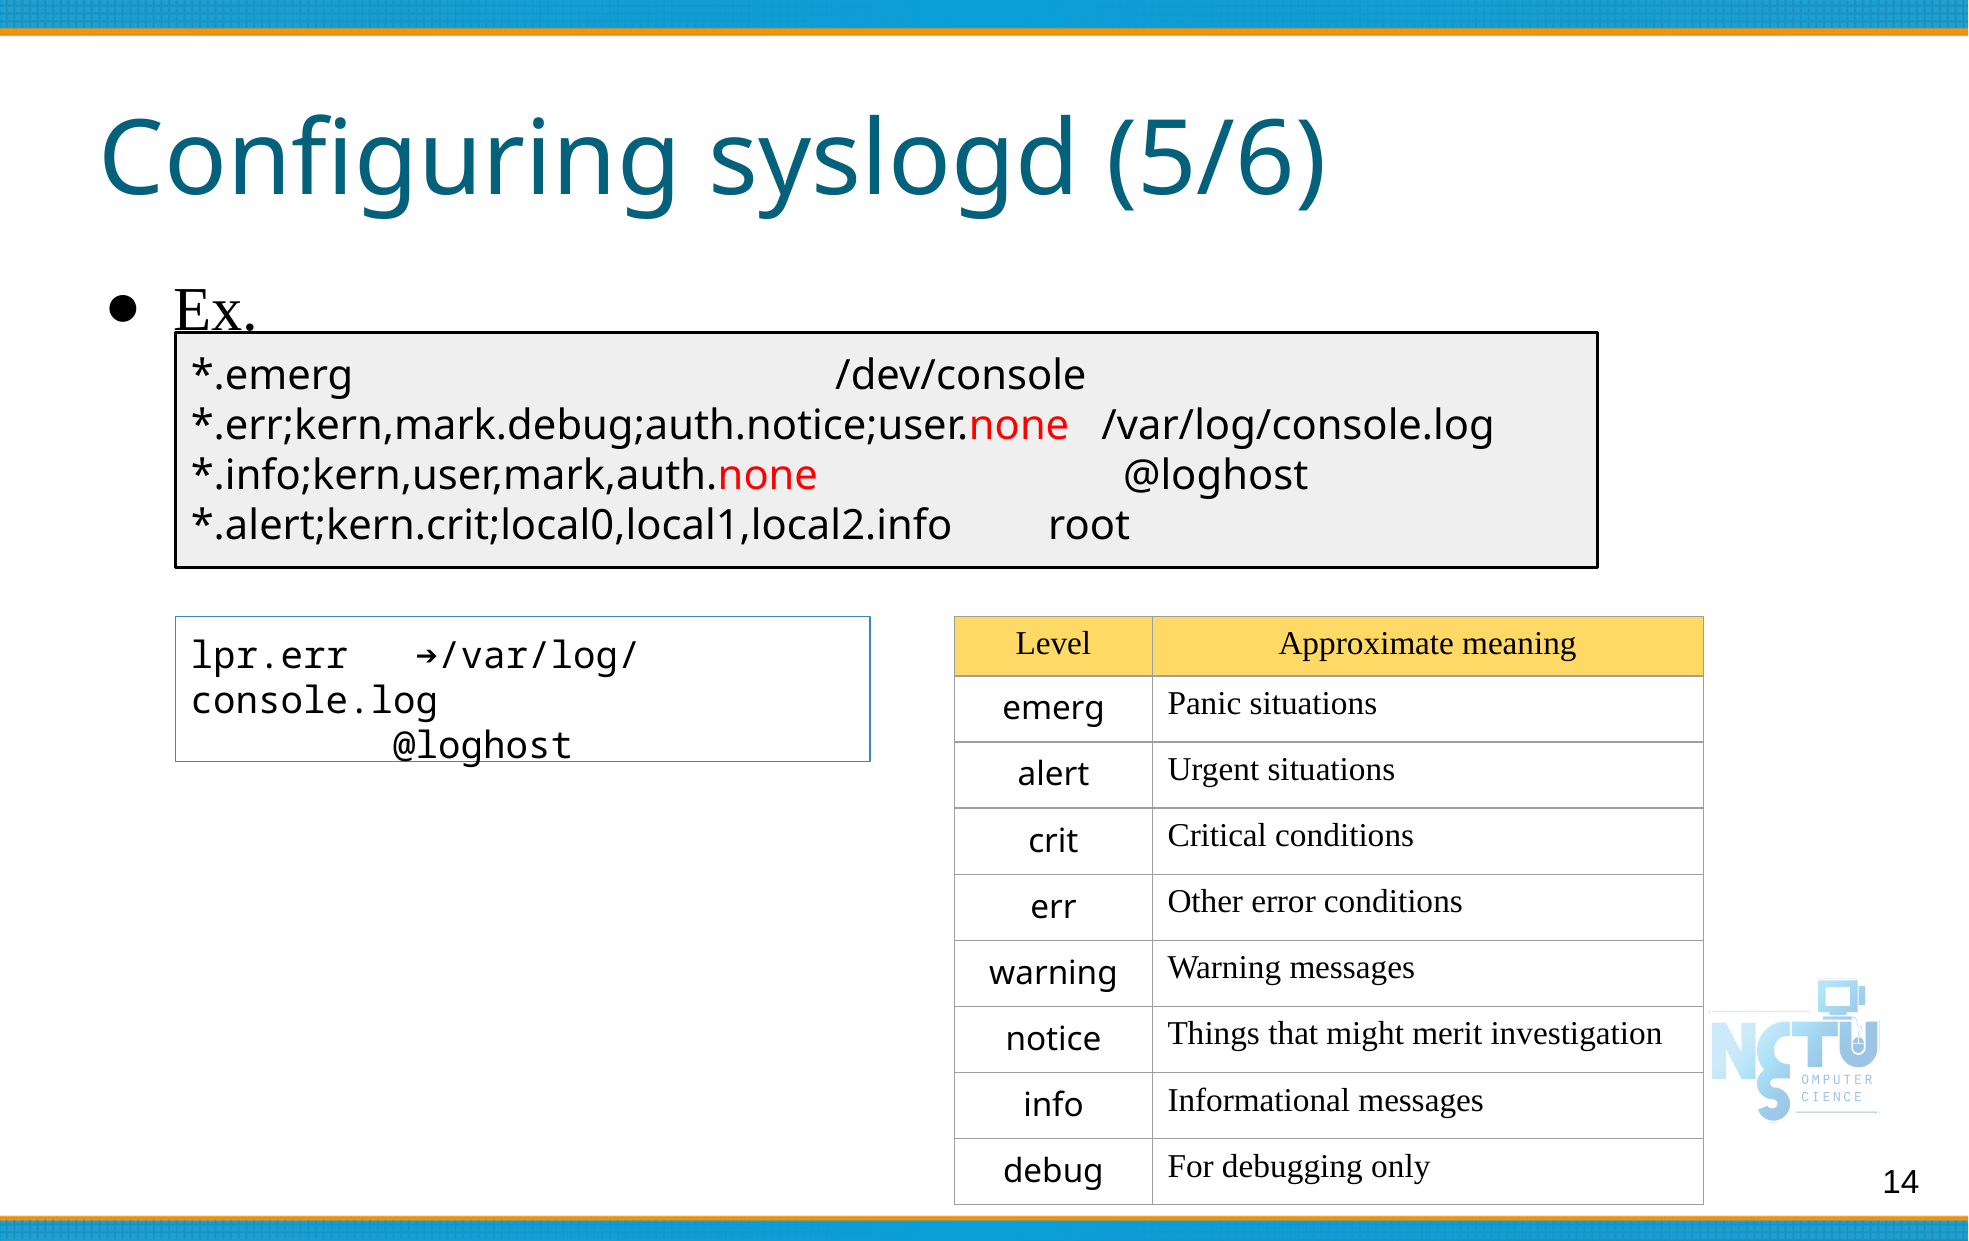

# Configuring syslogd (5/6)
Ex.
*.emerg										/dev/console
*.err;kern,mark.debug;auth.notice;user.none	/var/log/console.log
*.info;kern,user,mark,auth.none				@loghost
*.alert;kern.crit;local0,local1,local2.info	root
*.emerg	 /dev/console
*.err;kern,mark.debug;auth.notice;user.none /var/log/console.log
*.info;kern,user,mark,auth.none				 @loghost
*.alert;kern.crit;local0,local1,local2.info	 root
lpr.err	➔/var/log/console.log
 @loghost
| Level | Approximate meaning |
| --- | --- |
| emerg | Panic situations |
| alert | Urgent situations |
| crit | Critical conditions |
| err | Other error conditions |
| warning | Warning messages |
| notice | Things that might merit investigation |
| info | Informational messages |
| debug | For debugging only |